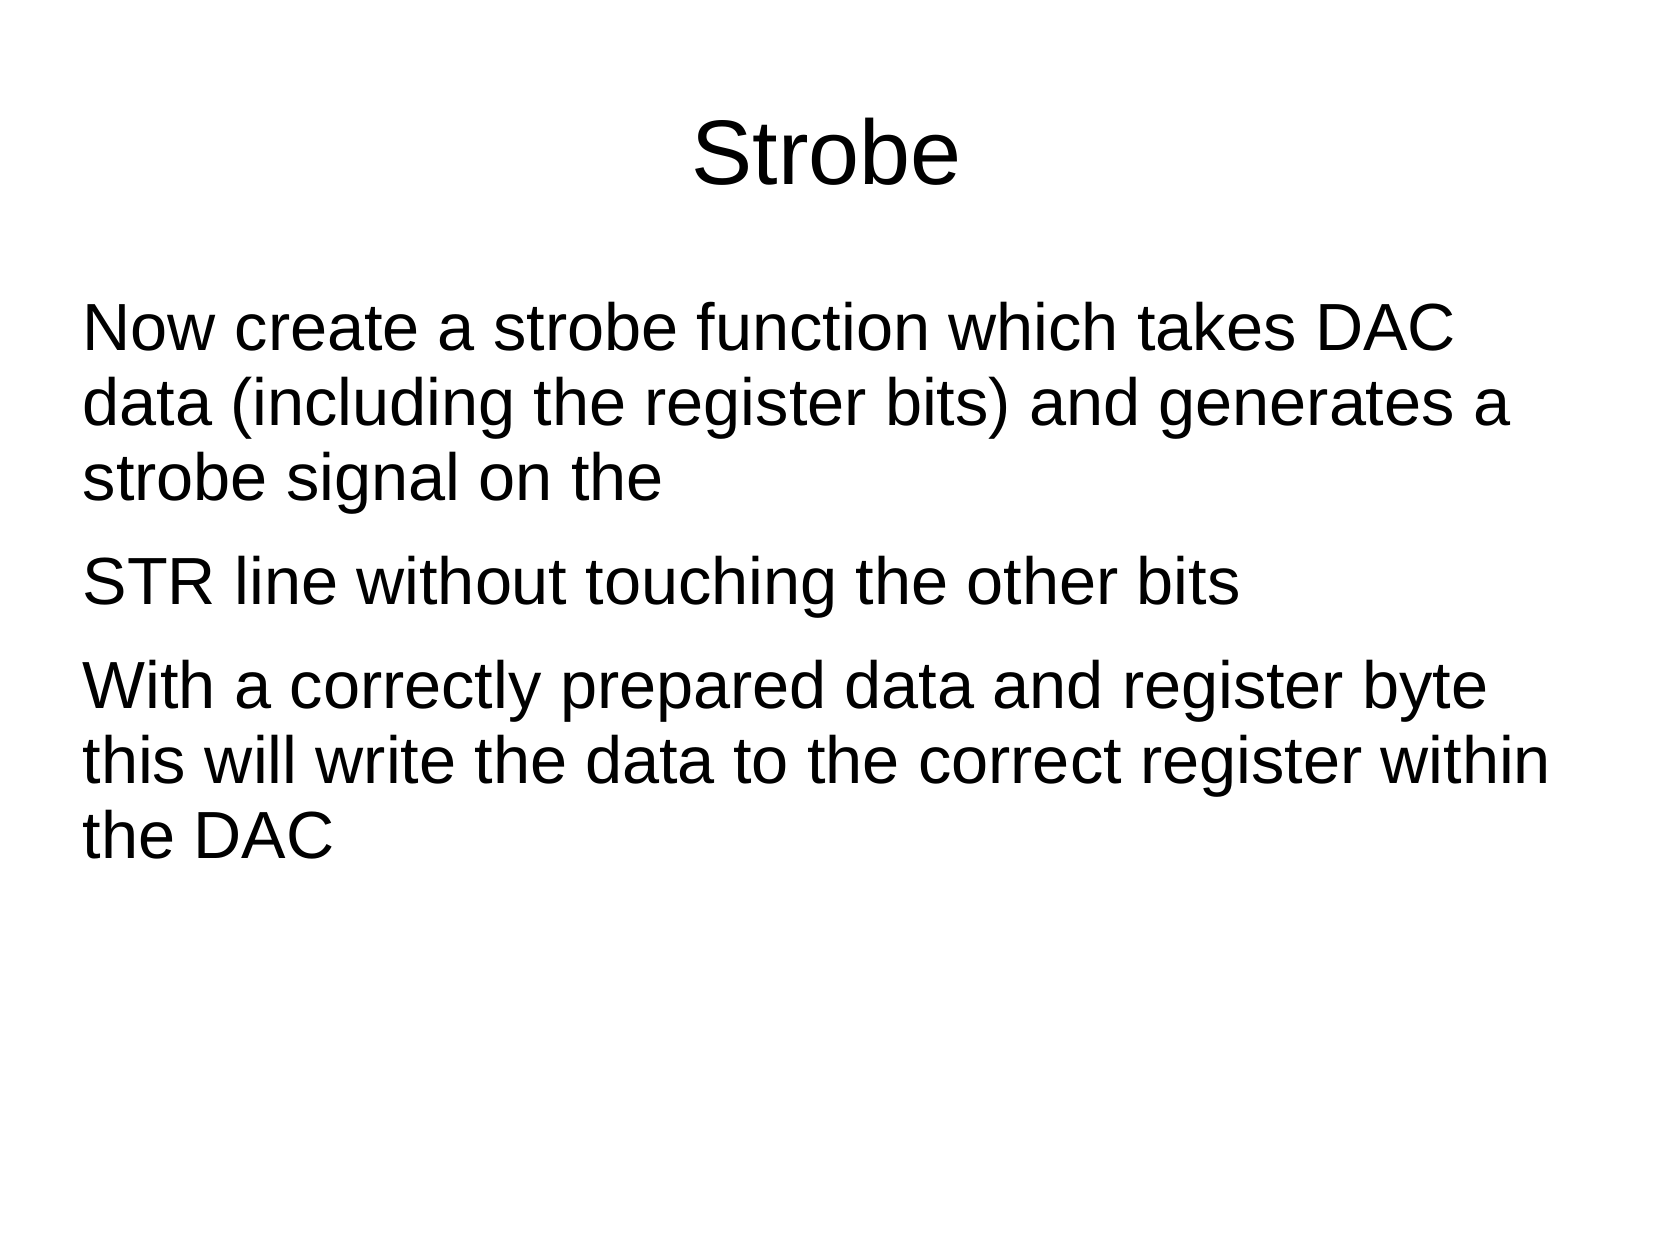

# Strobe
Now create a strobe function which takes DAC data (including the register bits) and generates a strobe signal on the
STR line without touching the other bits
With a correctly prepared data and register byte this will write the data to the correct register within the DAC